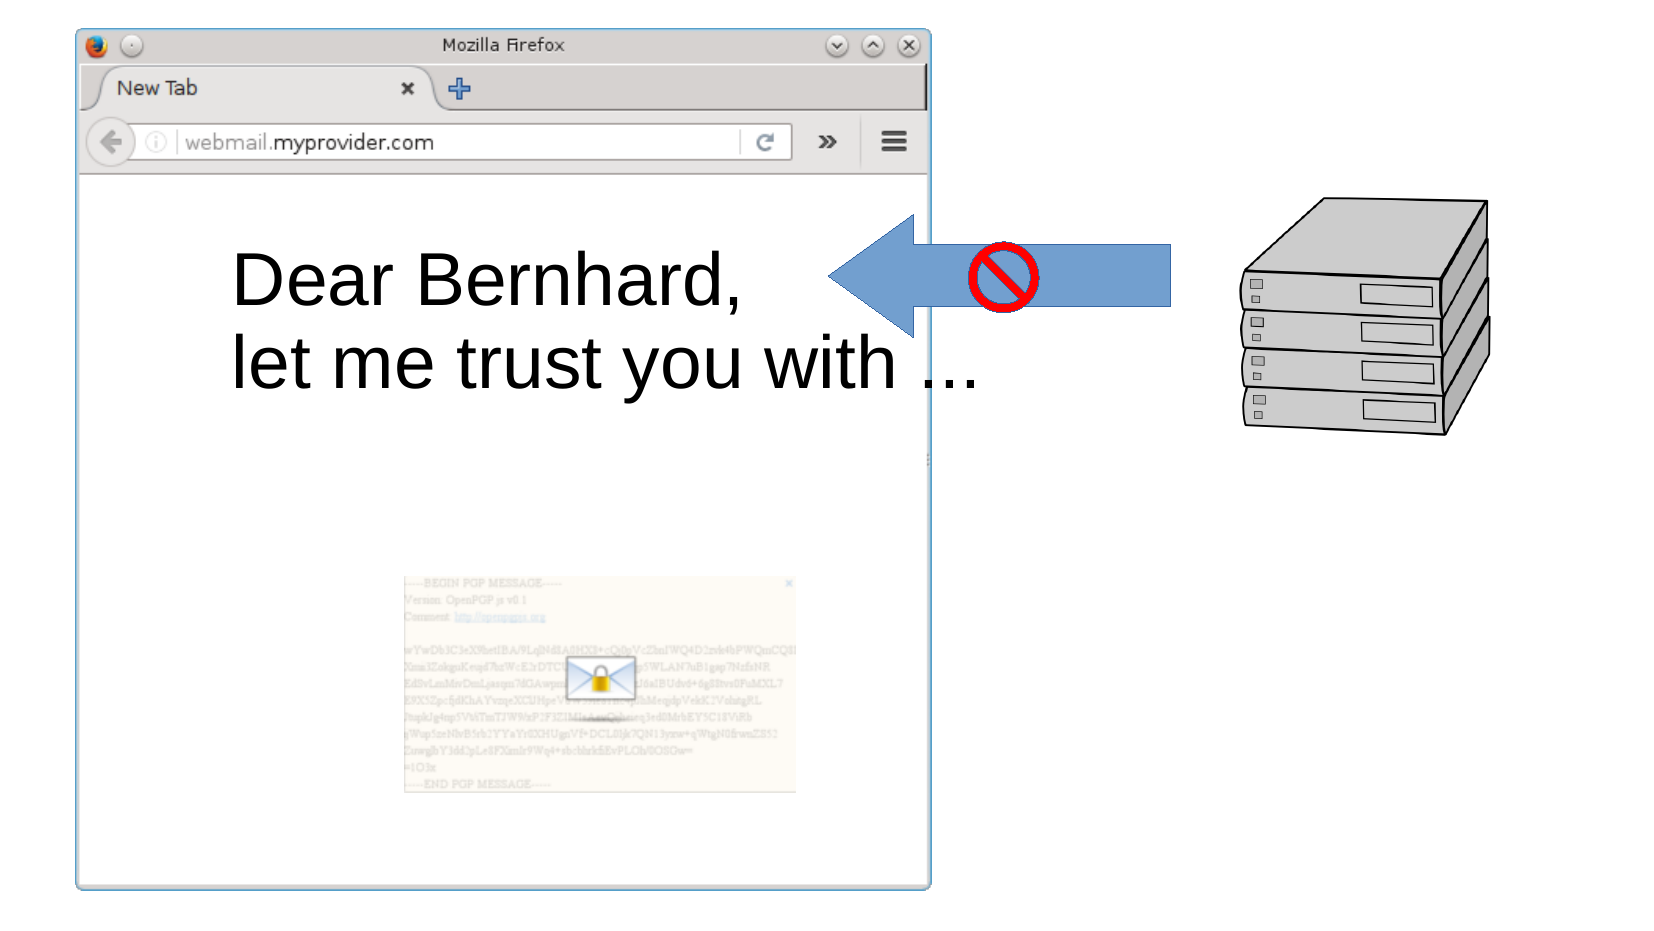

Dear Bernhard,
let me trust you with ...